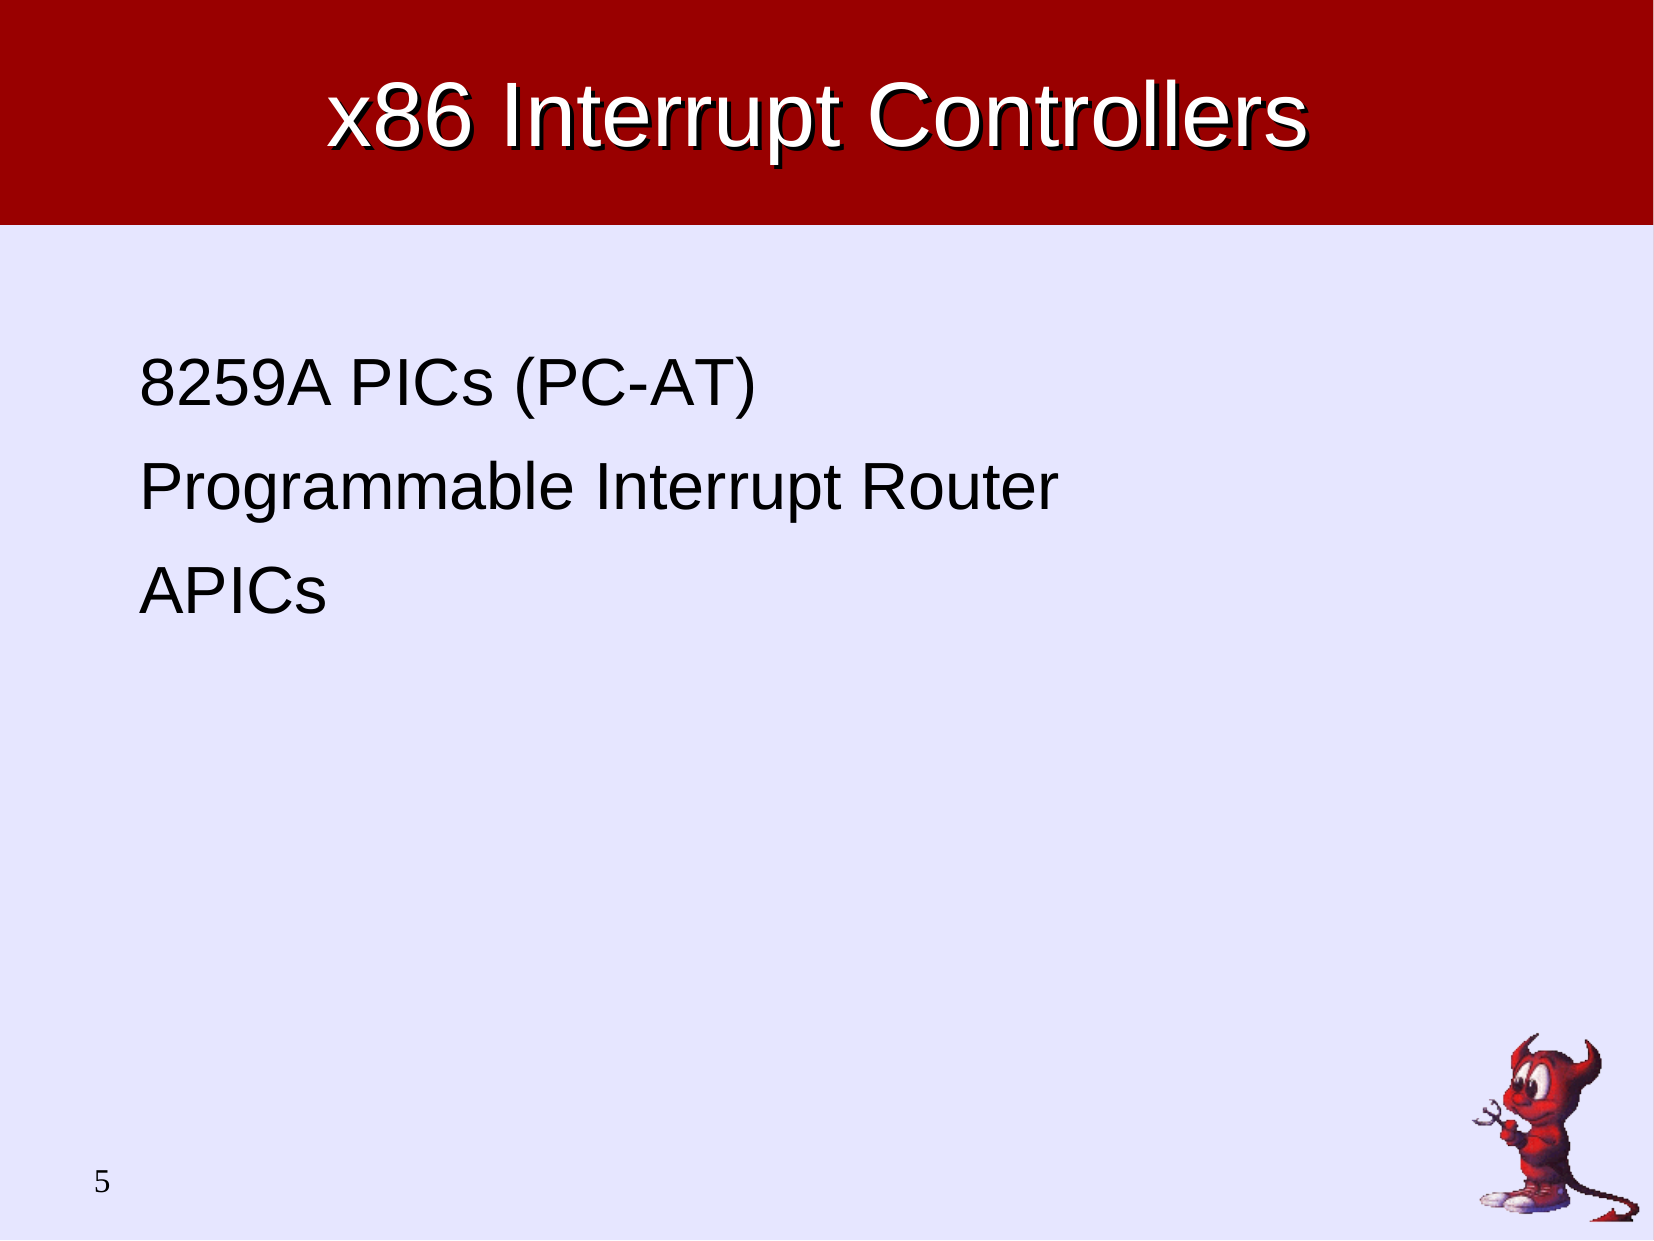

# x86 Interrupt Controllers
8259A PICs (PC-AT)
Programmable Interrupt Router
APICs